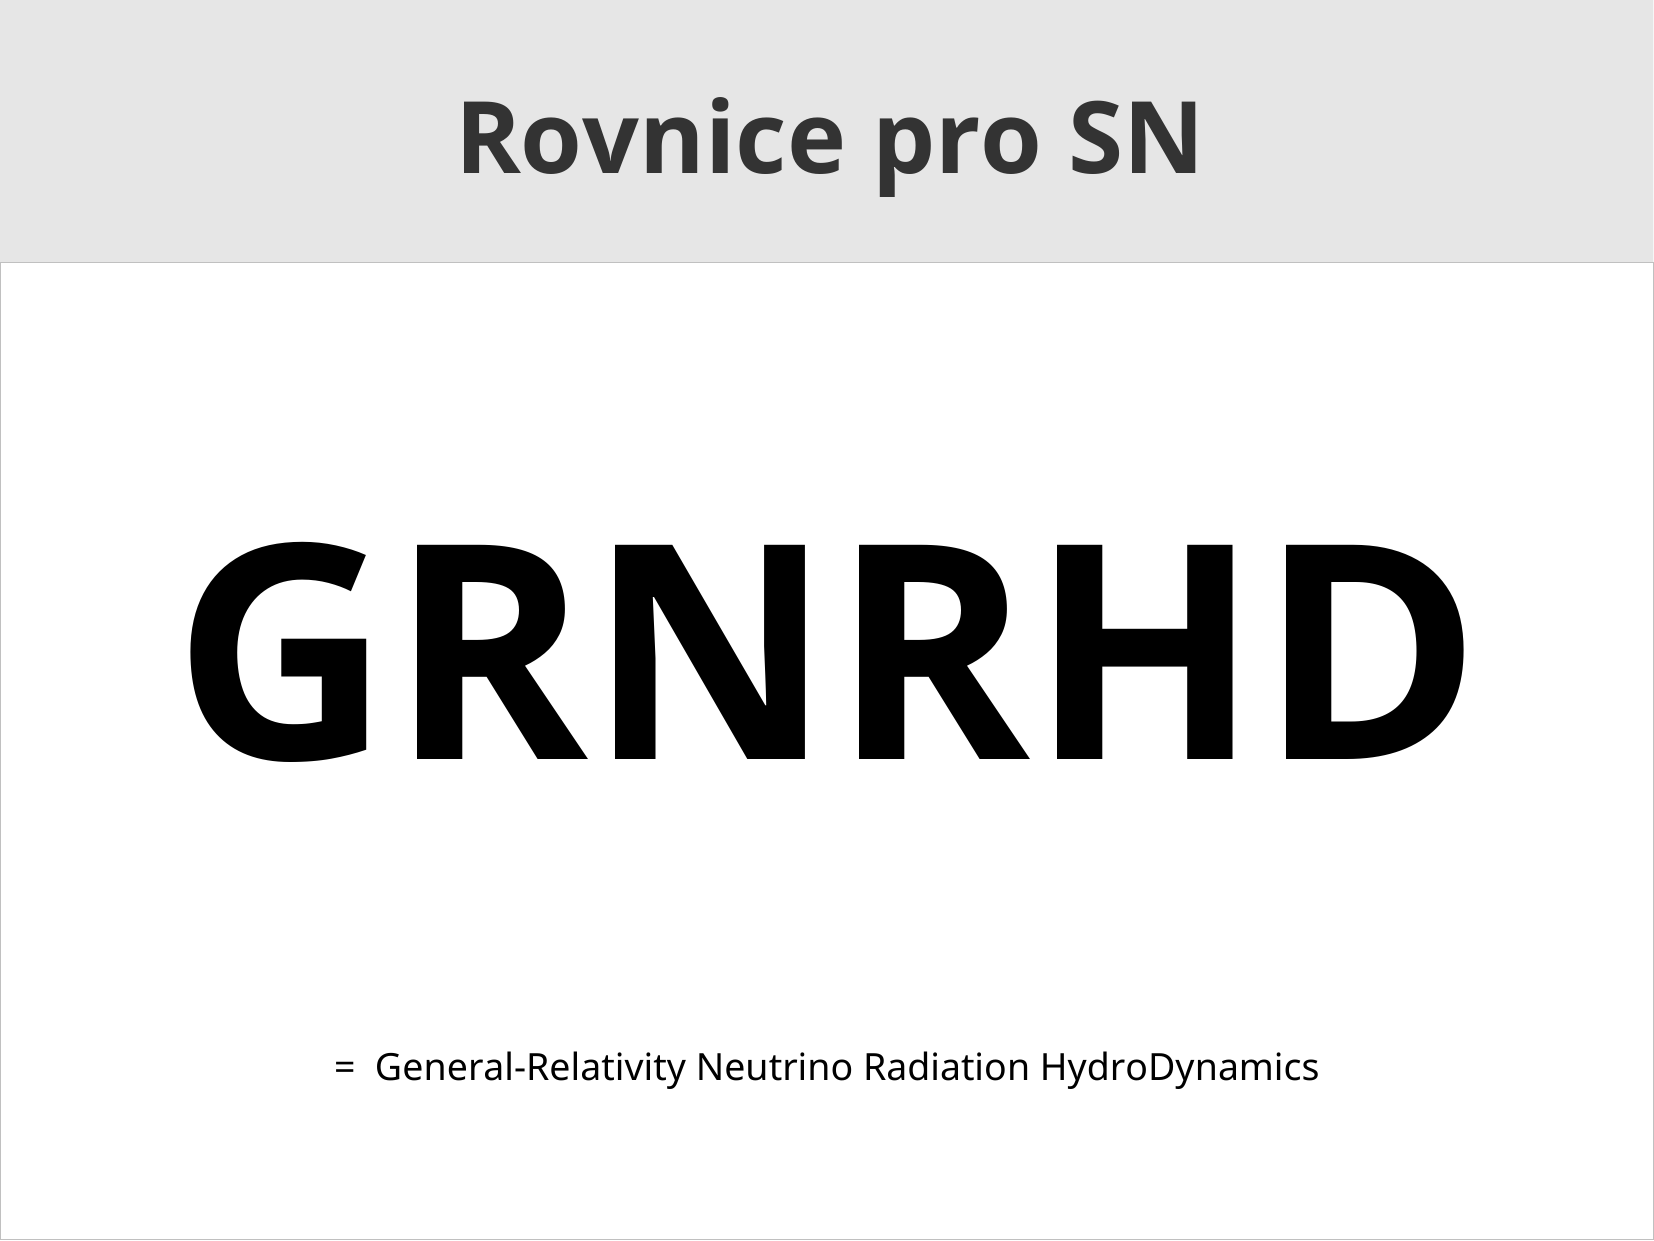

# Rovnice pro SN
GRNRHD
= General-Relativity Neutrino Radiation HydroDynamics